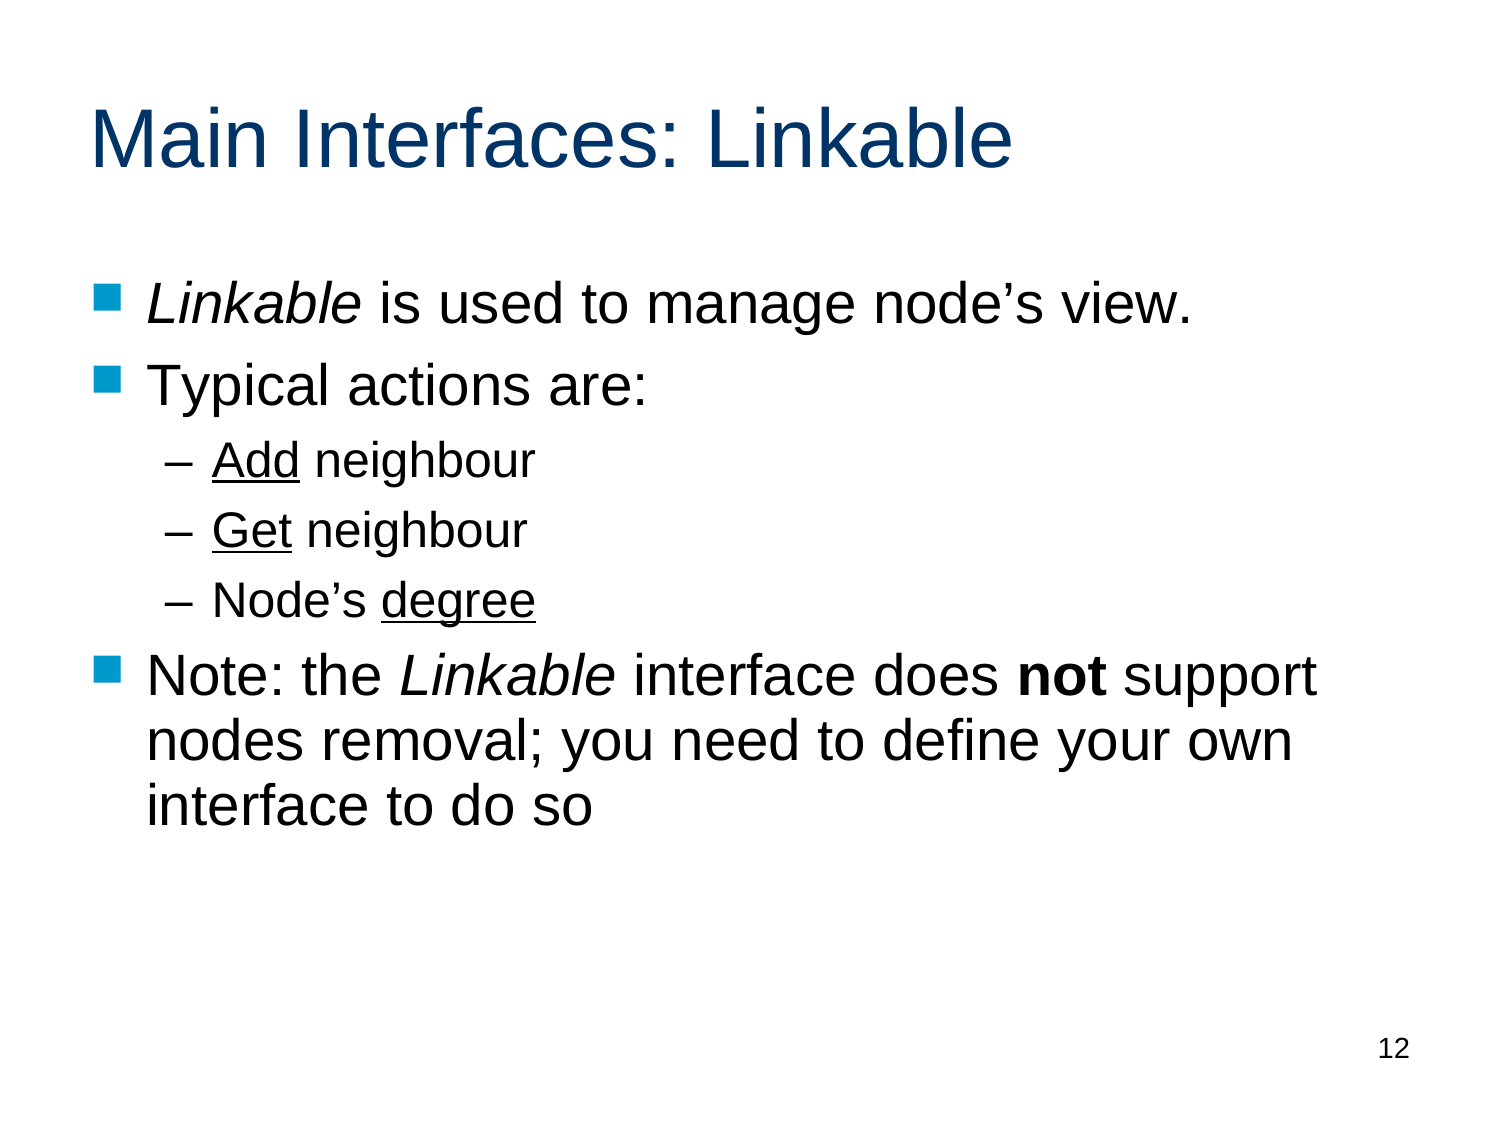

# Main Interfaces: Linkable
Linkable is used to manage node’s view.
Typical actions are:
Add neighbour
Get neighbour
Node’s degree
Note: the Linkable interface does not support nodes removal; you need to define your own interface to do so
12